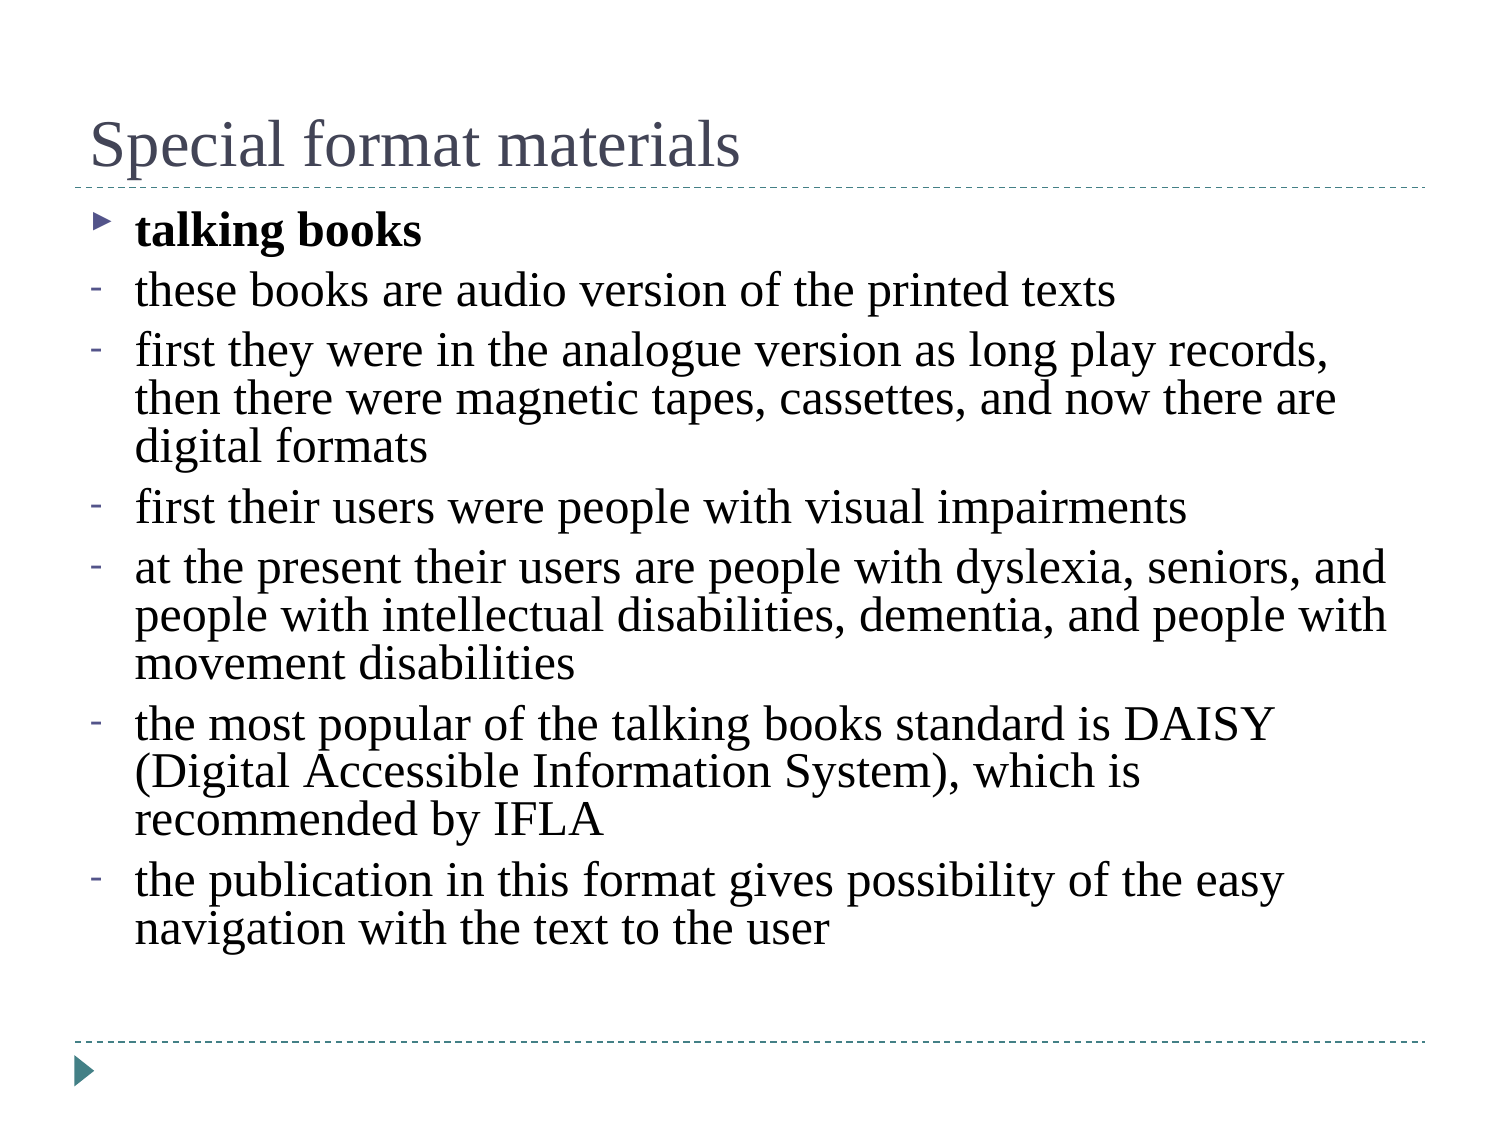

# Special format materials
talking books
these books are audio version of the printed texts
first they were in the analogue version as long play records, then there were magnetic tapes, cassettes, and now there are digital formats
first their users were people with visual impairments
at the present their users are people with dyslexia, seniors, and people with intellectual disabilities, dementia, and people with movement disabilities
the most popular of the talking books standard is DAISY (Digital Accessible Information System), which is recommended by IFLA
the publication in this format gives possibility of the easy navigation with the text to the user